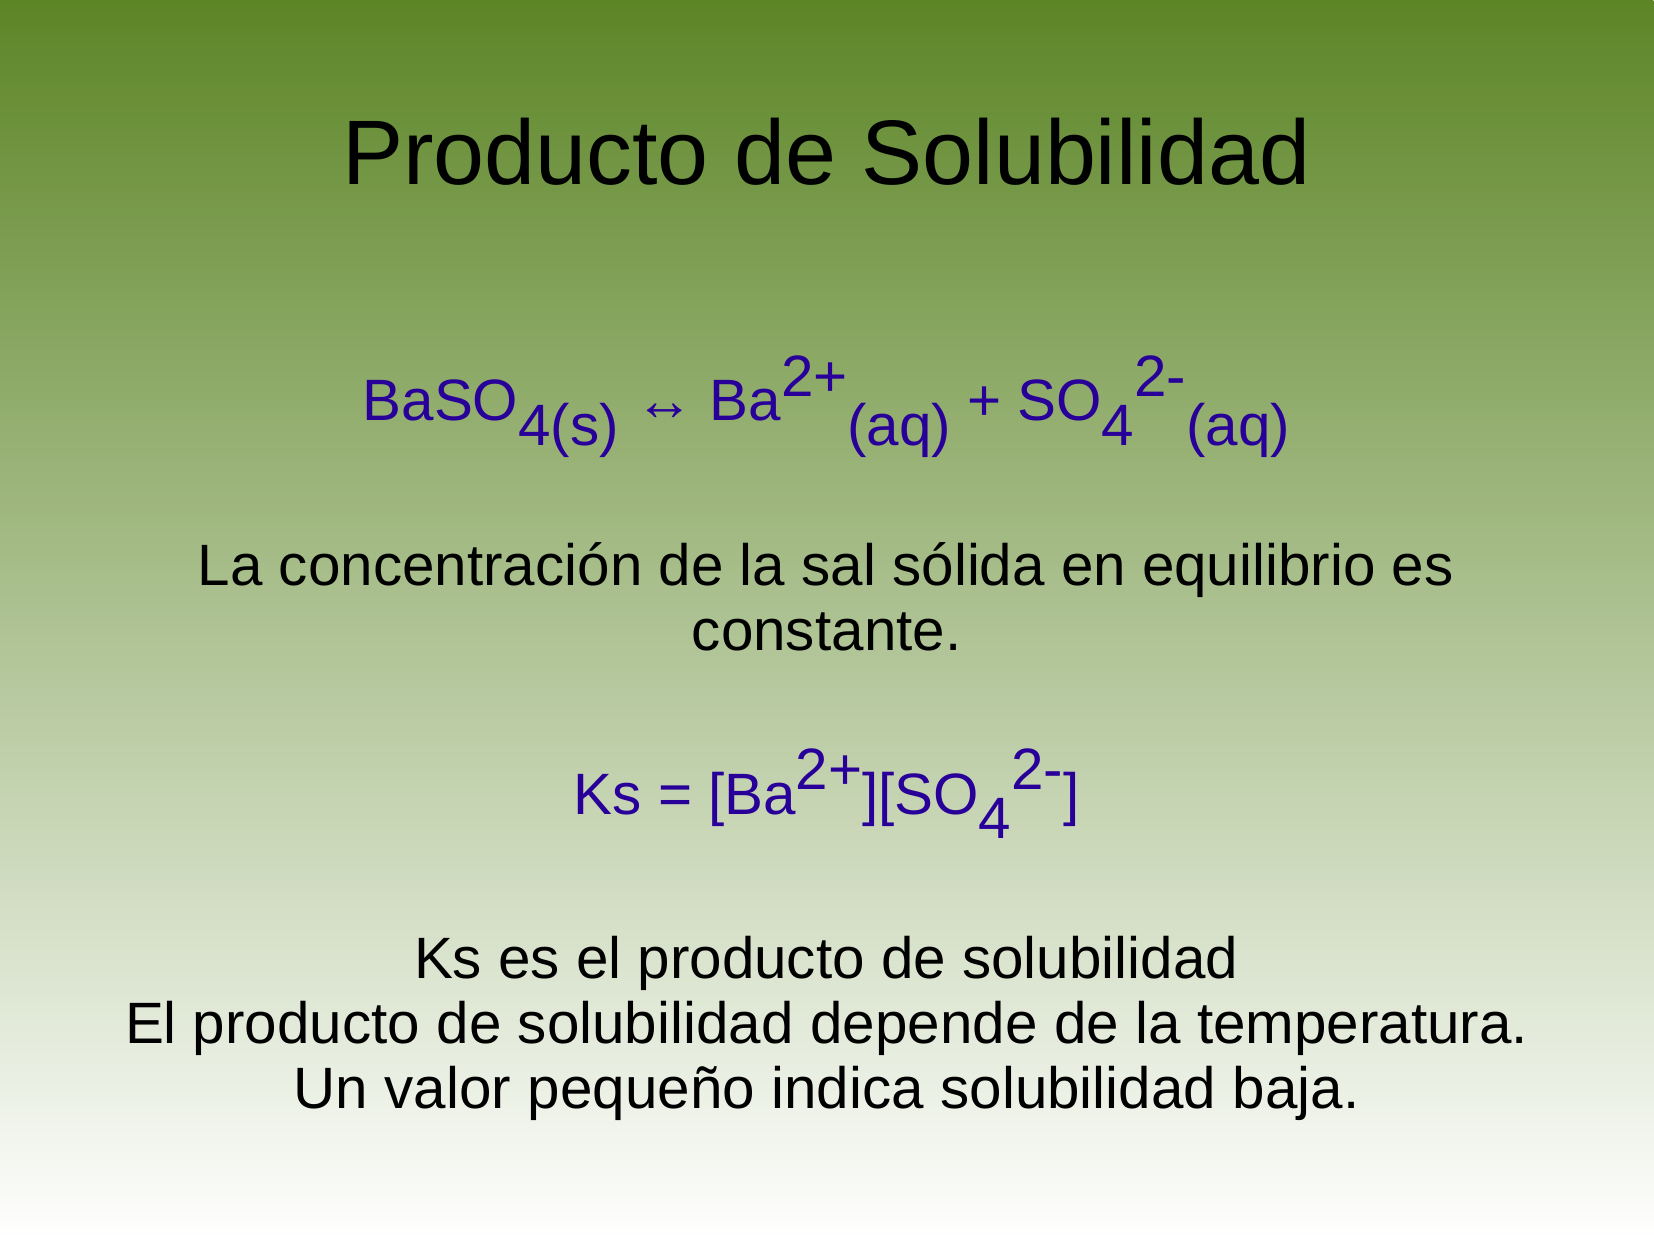

# Producto de Solubilidad
BaSO4(s) ↔ Ba2+(aq) + SO42-(aq)
La concentración de la sal sólida en equilibrio es constante.
Ks = [Ba2+][SO42-]
Ks es el producto de solubilidad
El producto de solubilidad depende de la temperatura.
Un valor pequeño indica solubilidad baja.